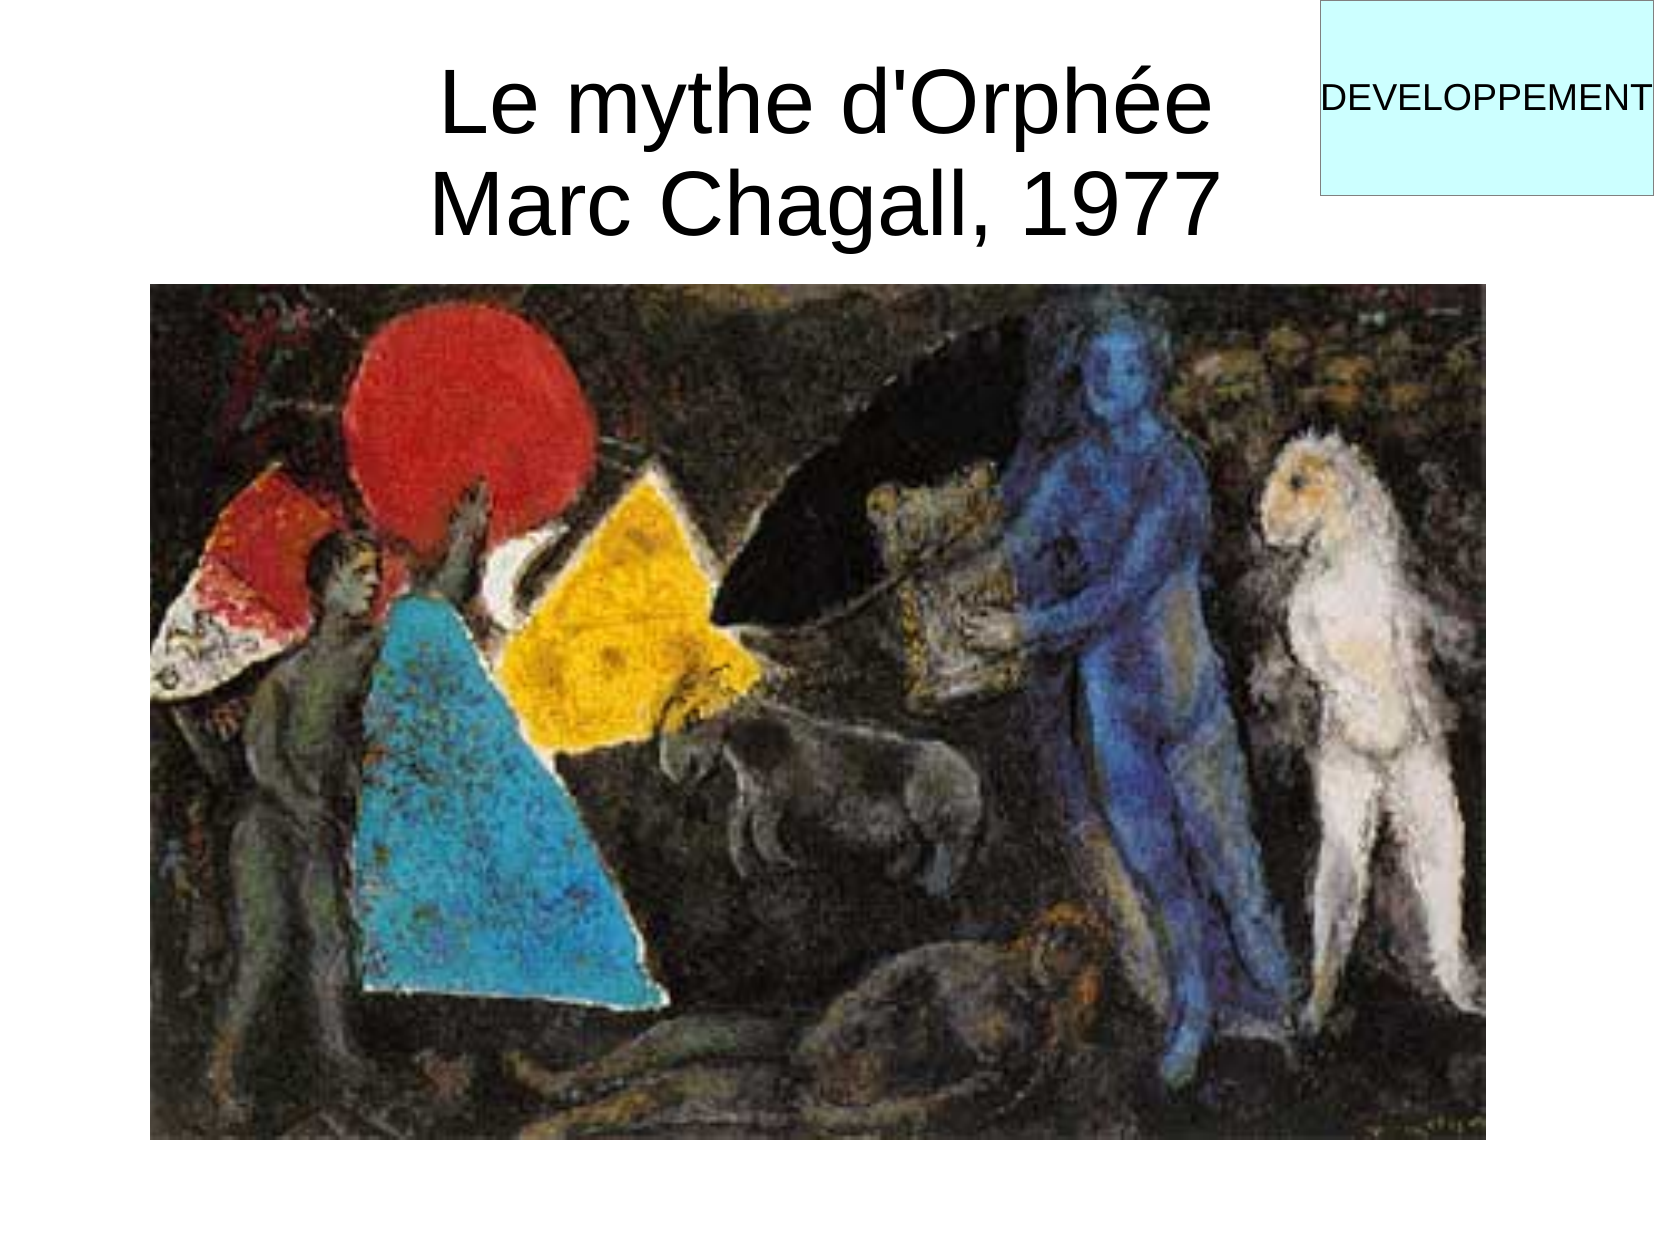

DEVELOPPEMENT
# Le mythe d'Orphée Marc Chagall, 1977